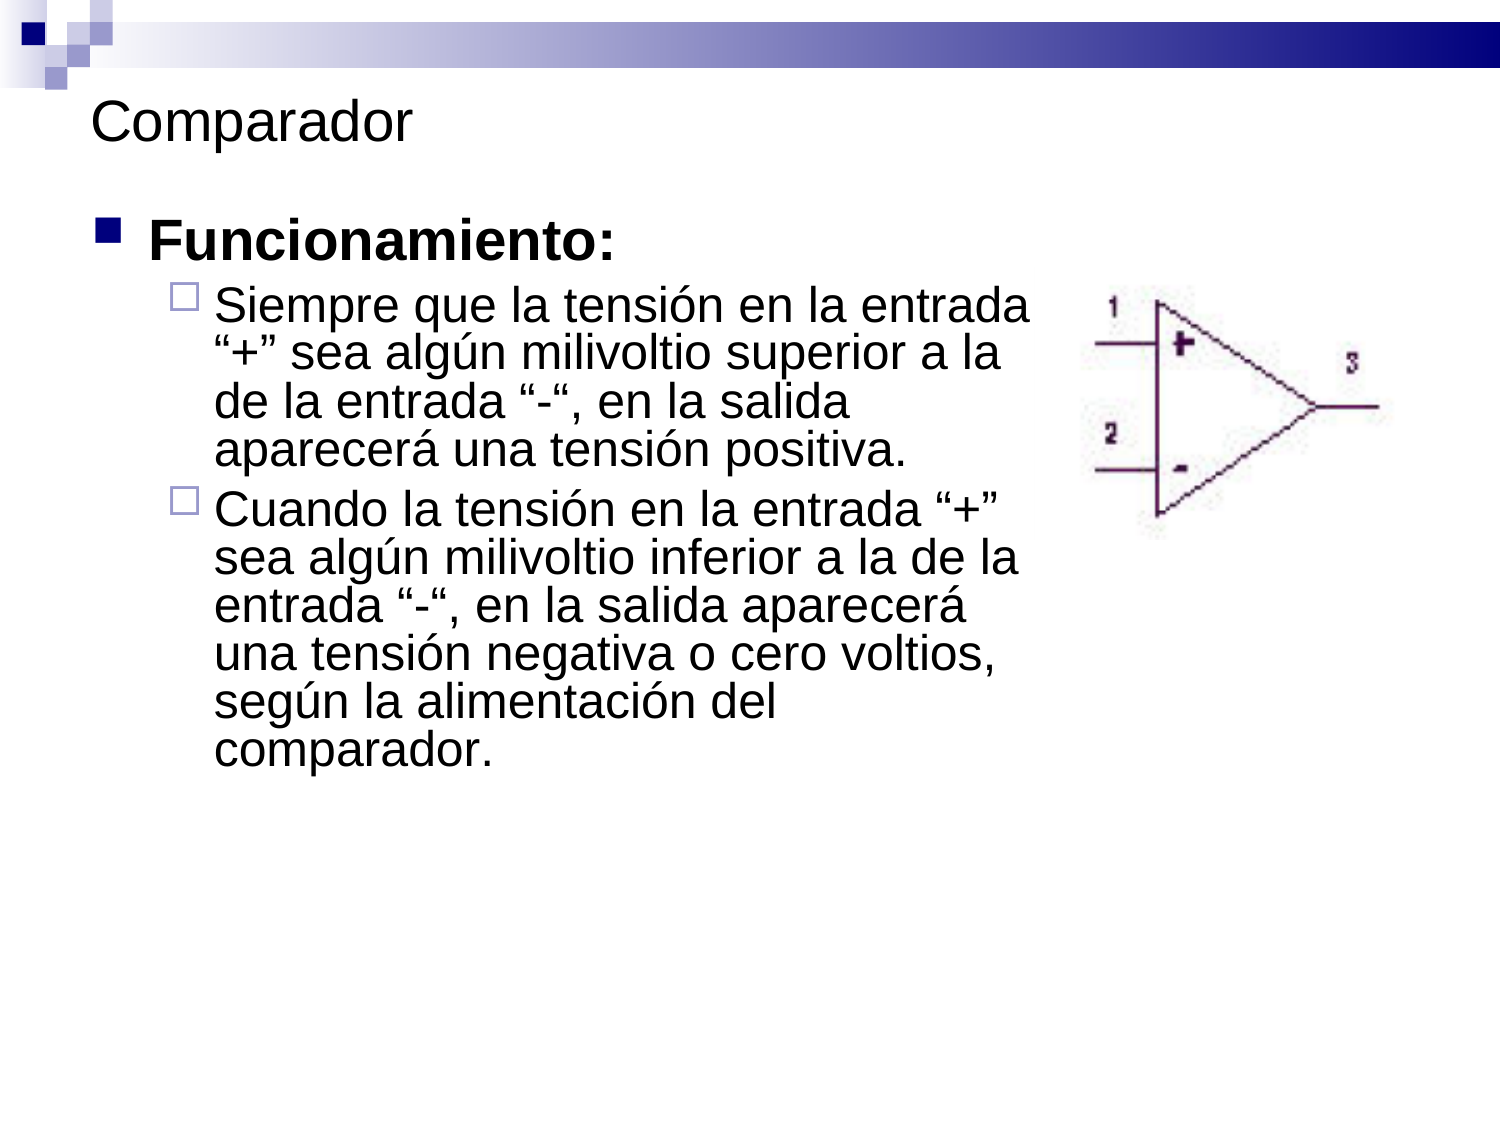

# Comparador
Funcionamiento:
Siempre que la tensión en la entrada “+” sea algún milivoltio superior a la de la entrada “-“, en la salida aparecerá una tensión positiva.
Cuando la tensión en la entrada “+” sea algún milivoltio inferior a la de la entrada “-“, en la salida aparecerá una tensión negativa o cero voltios, según la alimentación del comparador.